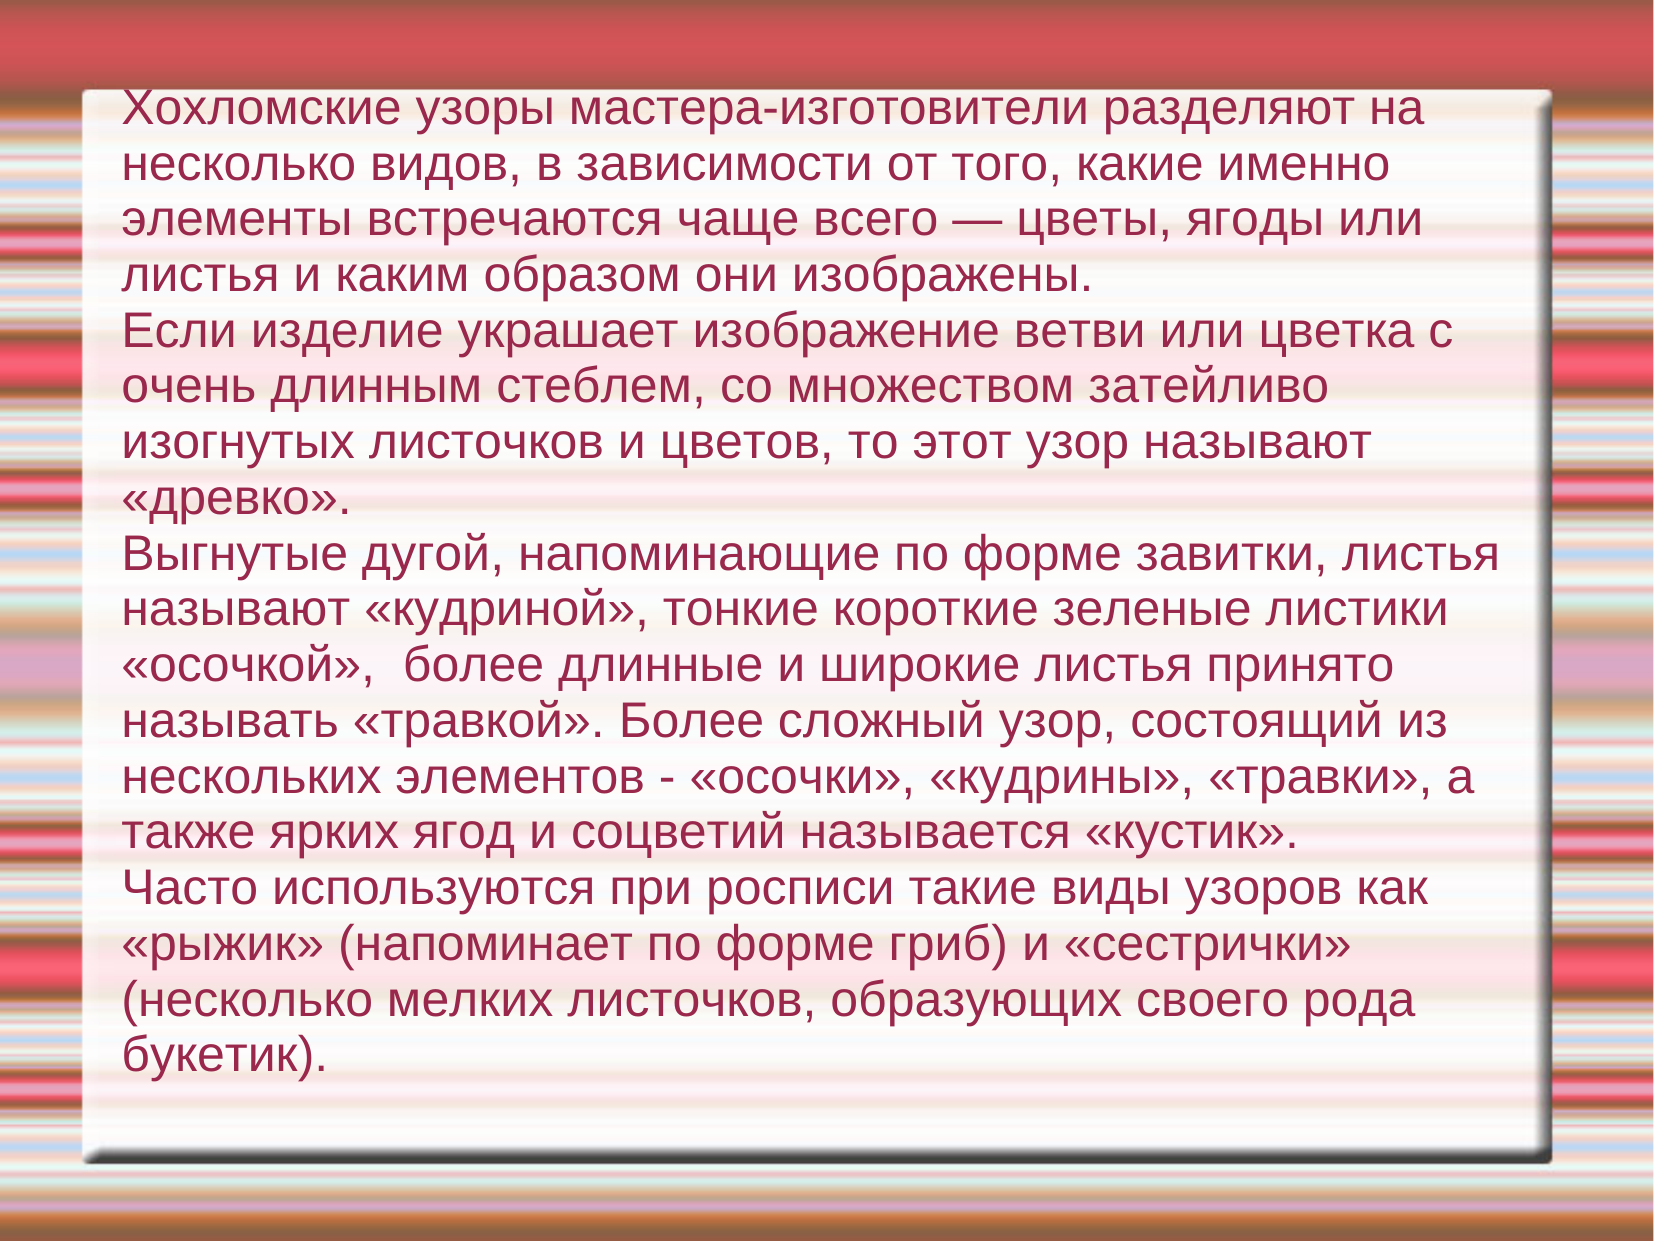

# Хохломские узоры мастера-изготовители разделяют на несколько видов, в зависимости от того, какие именно элементы встречаются чаще всего — цветы, ягоды или листья и каким образом они изображены.
Если изделие украшает изображение ветви или цветка с очень длинным стеблем, со множеством затейливо изогнутых листочков и цветов, то этот узор называют «древко».
Выгнутые дугой, напоминающие по форме завитки, листья называют «кудриной», тонкие короткие зеленые листики «осочкой», более длинные и широкие листья принято называть «травкой». Более сложный узор, состоящий из нескольких элементов - «осочки», «кудрины», «травки», а также ярких ягод и соцветий называется «кустик».
Часто используются при росписи такие виды узоров как «рыжик» (напоминает по форме гриб) и «сестрички» (несколько мелких листочков, образующих своего рода букетик).